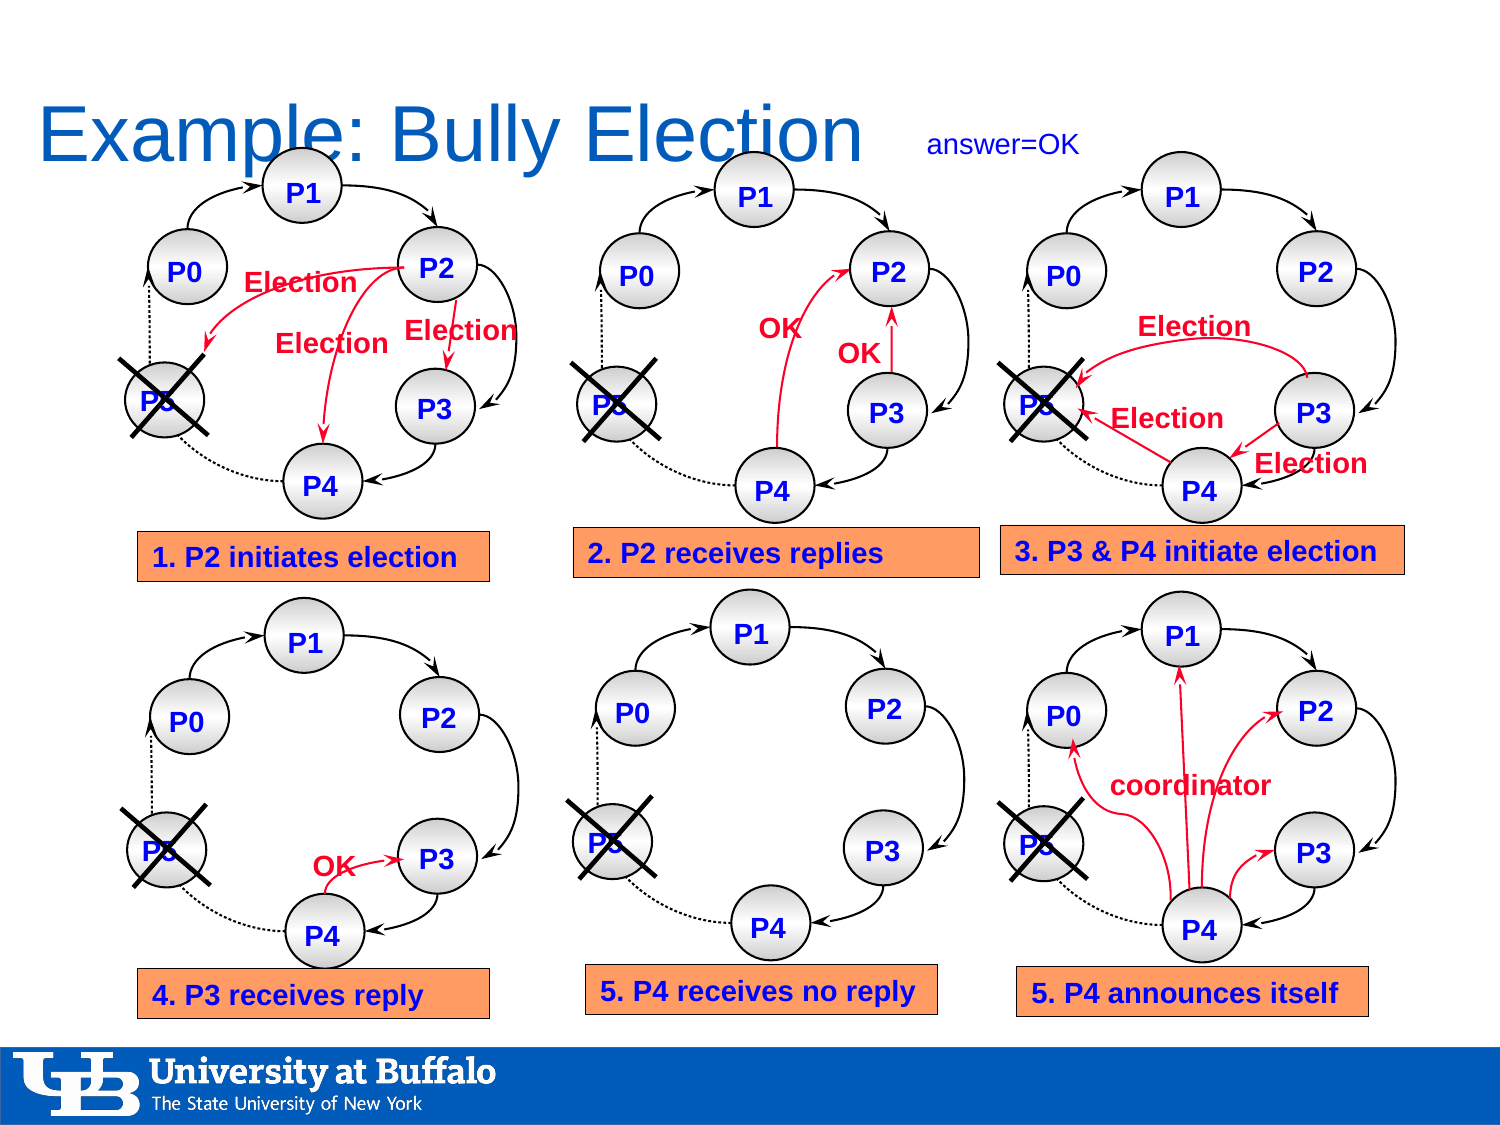

# Example: Bully Election
answer=OK
P1
P2
P0
P5
P3
P4
1. P2 initiates election
P1
P2
P0
P5
P3
P4
2. P2 receives replies
P1
P2
P0
P5
P3
P4
3. P3 & P4 initiate election
Election
Election
Election
OK
OK
Election
Election
Election
P1
P2
P0
P5
P3
P4
5. P4 receives no reply
P1
P2
P0
P5
P3
P4
5. P4 announces itself
P1
P2
P0
P5
P3
P4
4. P3 receives reply
coordinator
OK